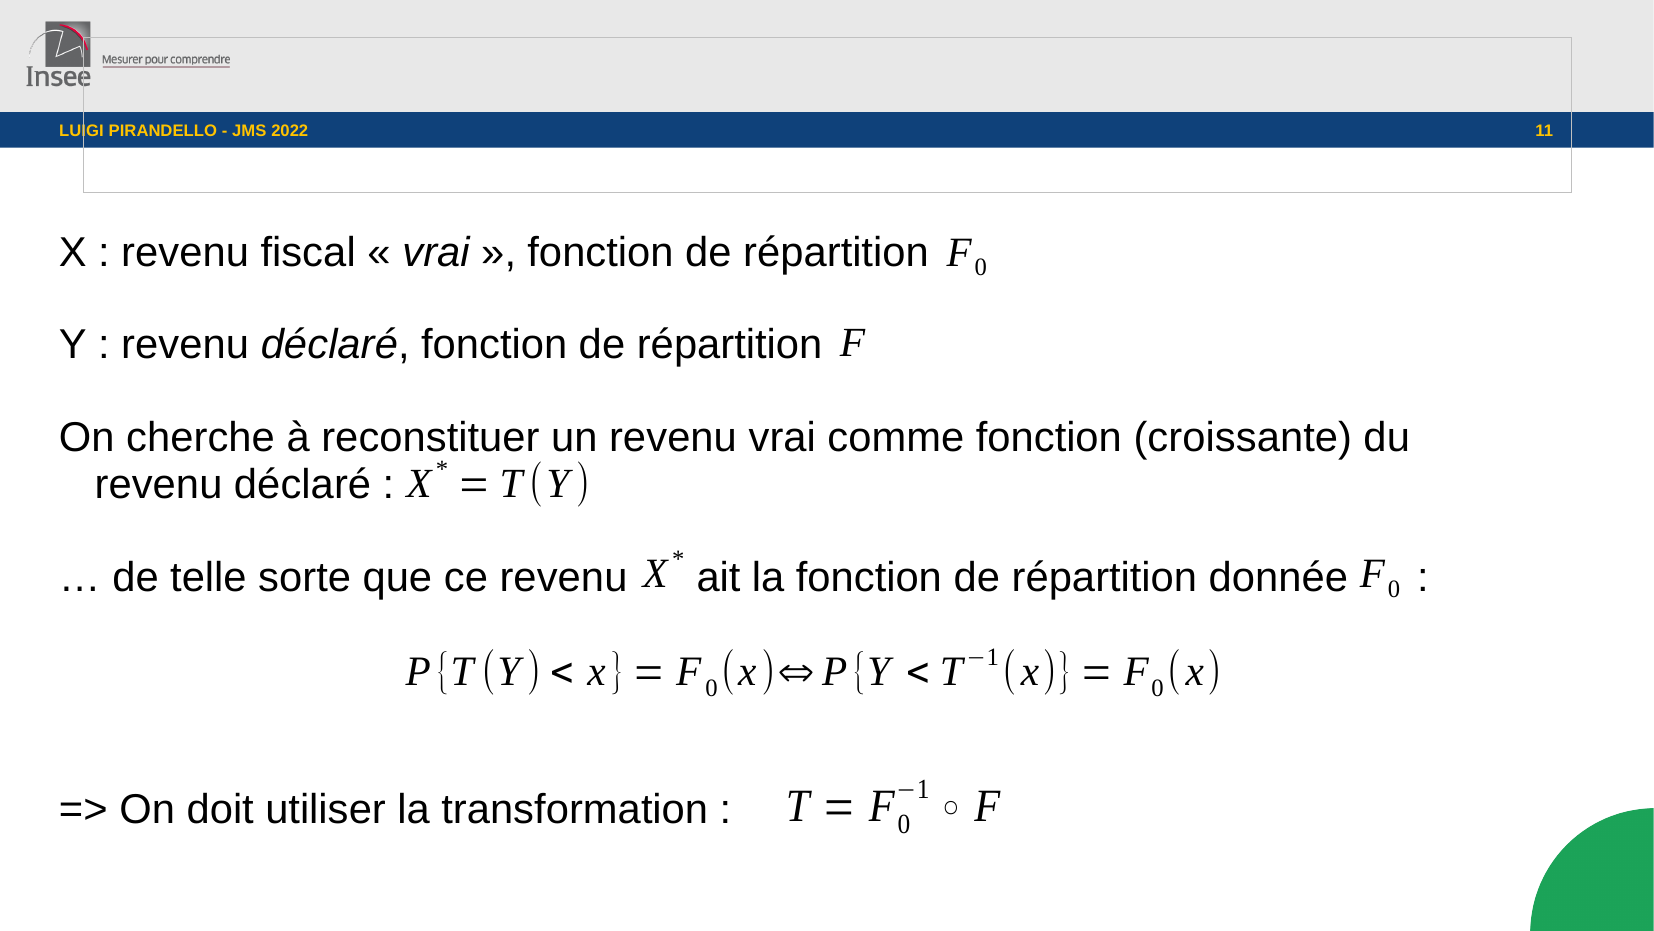

LUIGI PIRANDELLO - JMS 2022
11
X : revenu fiscal « vrai », fonction de répartition
Y : revenu déclaré, fonction de répartition
On cherche à reconstituer un revenu vrai comme fonction (croissante) du revenu déclaré :
… de telle sorte que ce revenu ait la fonction de répartition donnée  :
=> On doit utiliser la transformation :